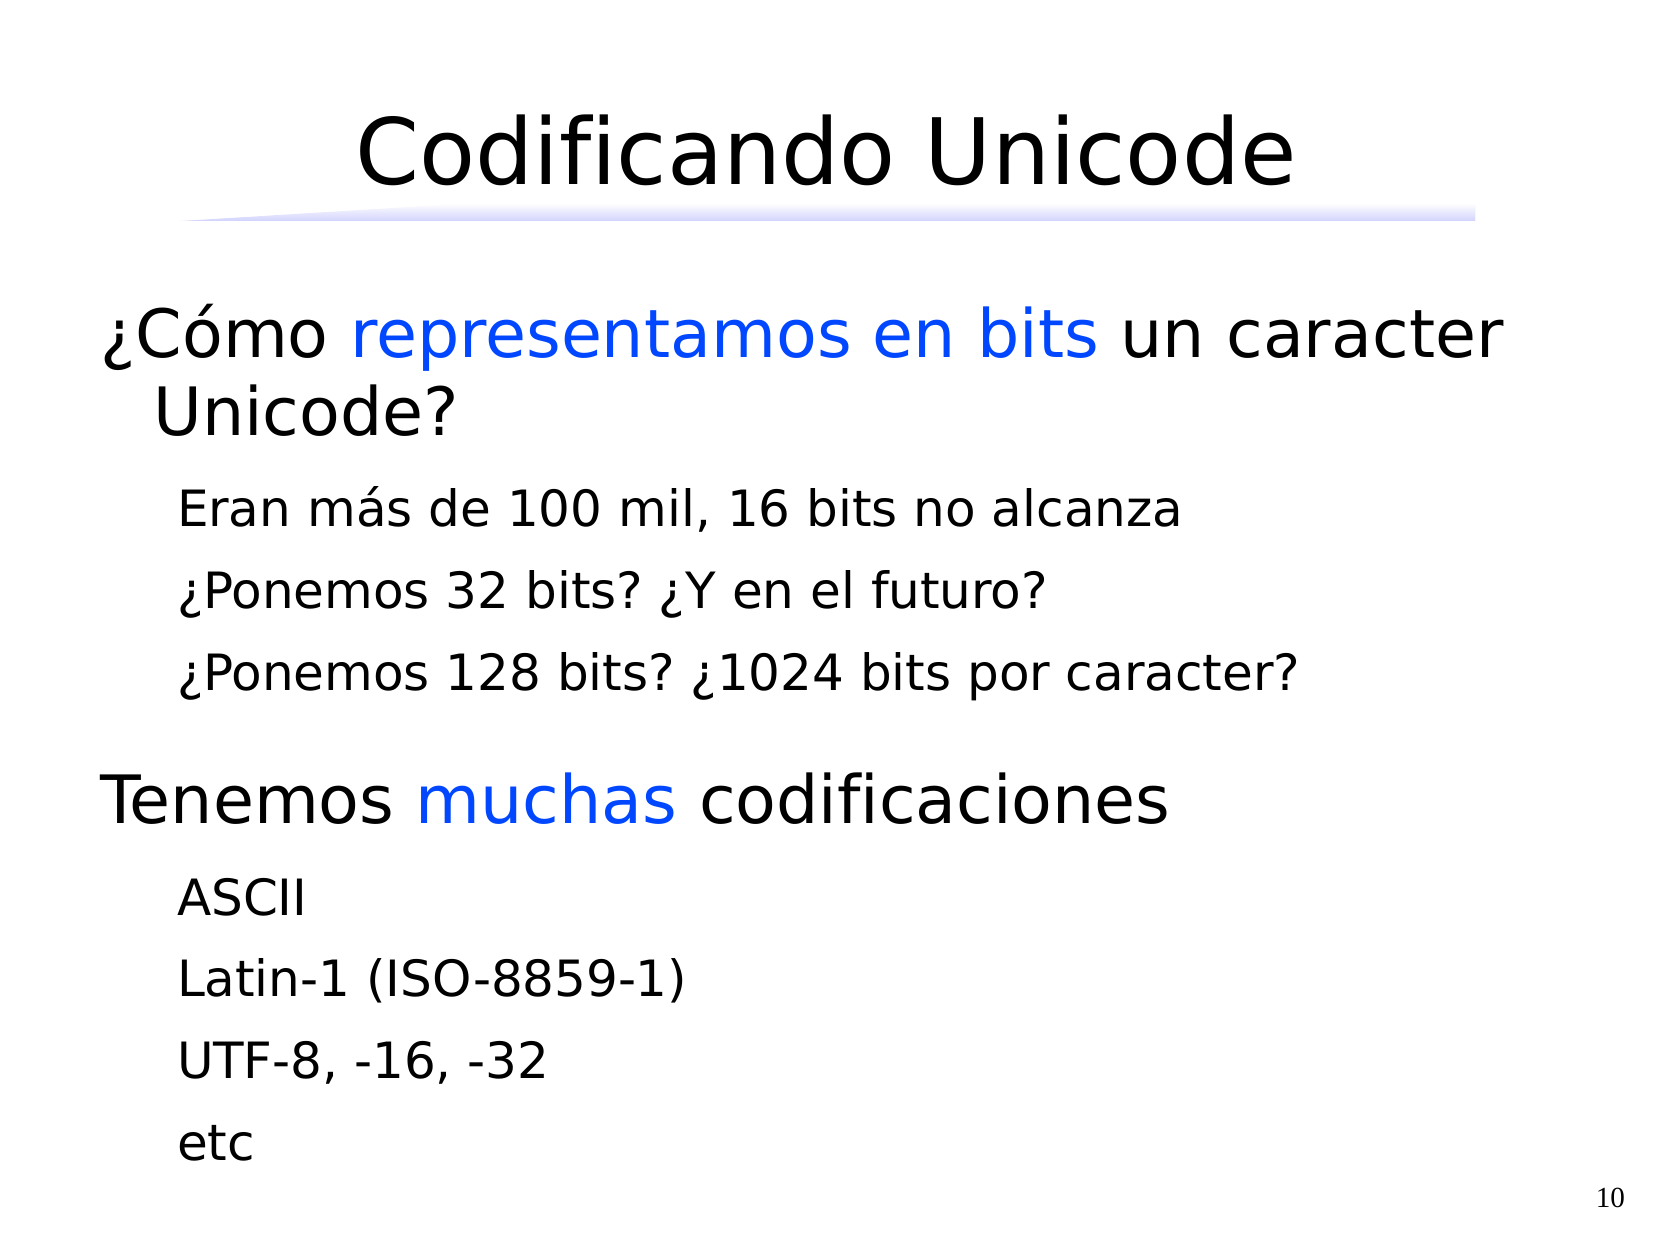

# Codificando Unicode
¿Cómo representamos en bits un caracter Unicode?
Eran más de 100 mil, 16 bits no alcanza
¿Ponemos 32 bits? ¿Y en el futuro?
¿Ponemos 128 bits? ¿1024 bits por caracter?
Tenemos muchas codificaciones
ASCII
Latin-1 (ISO-8859-1)
UTF-8, -16, -32
etc
10